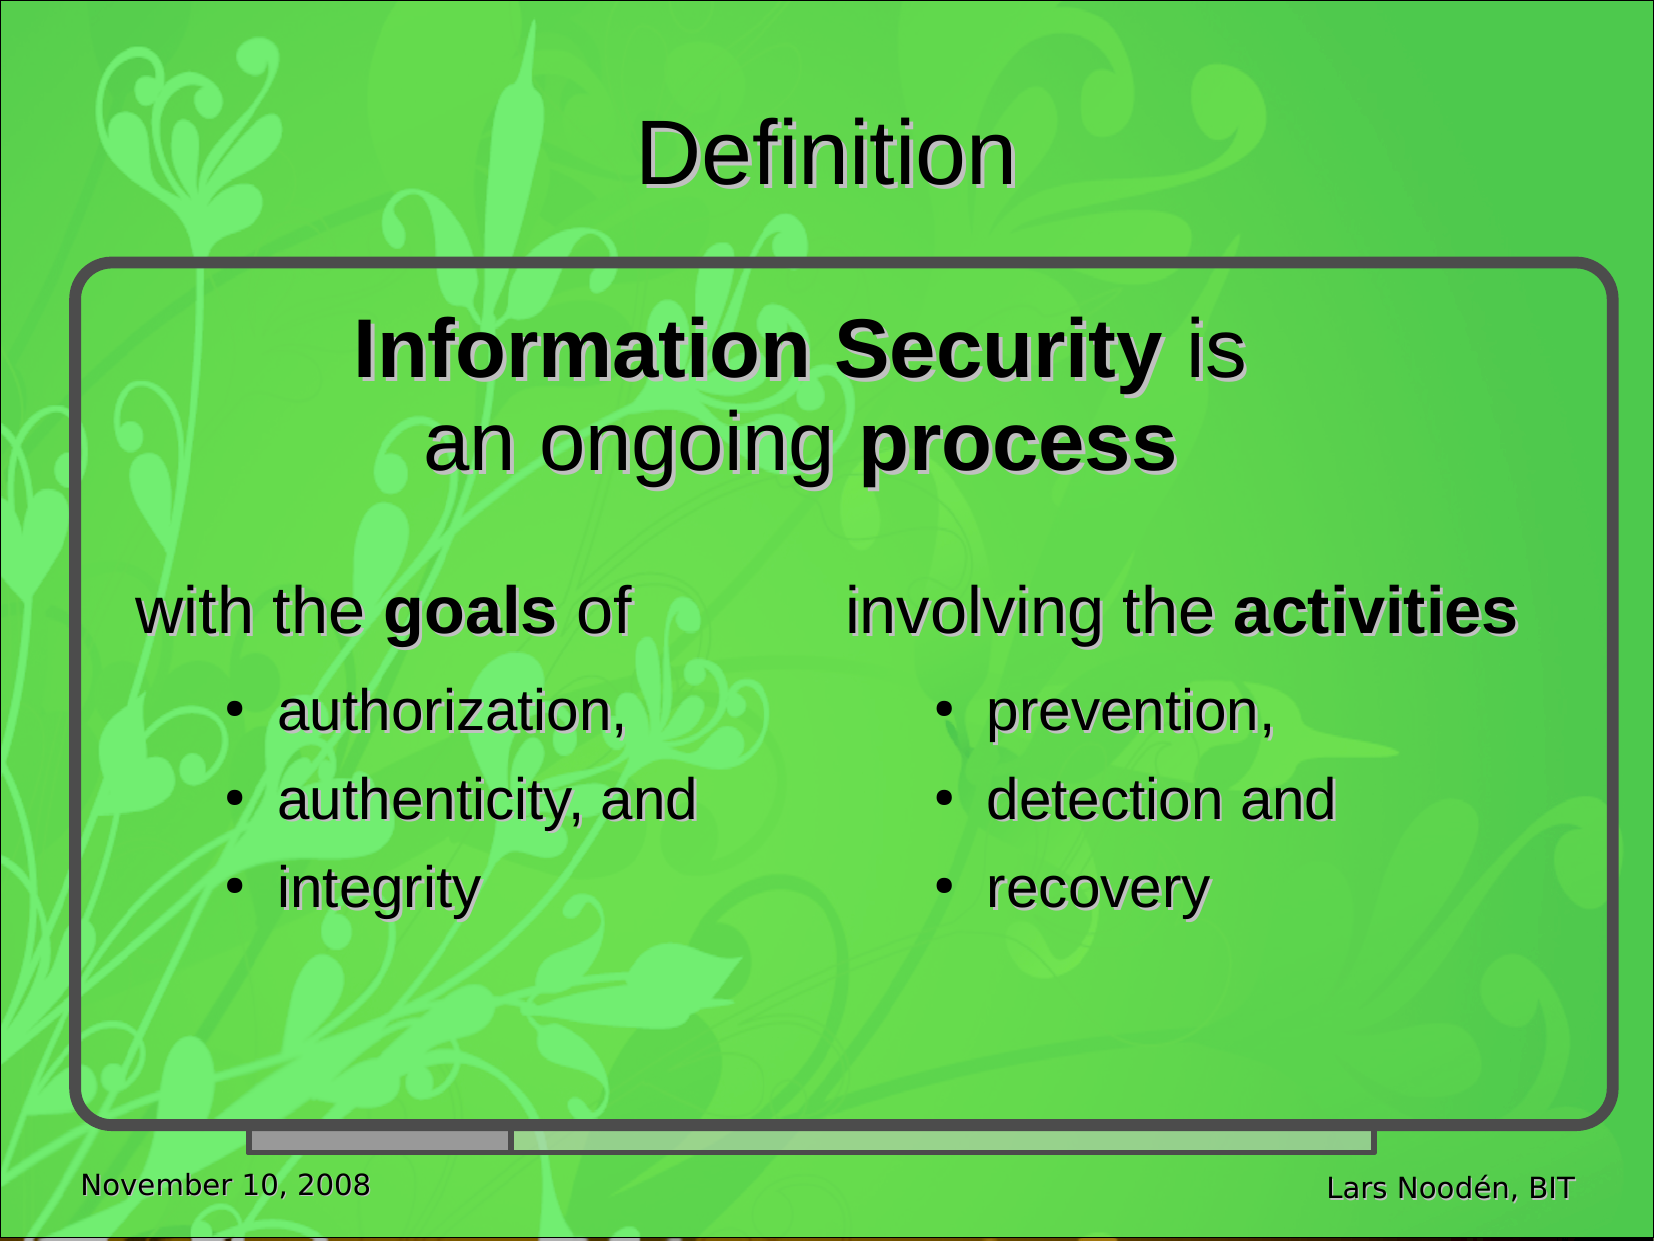

# Definition
with the goals of
authorization,
authenticity, and
integrity
involving the activities
prevention,
detection and
recovery
Information Security is
an ongoing process